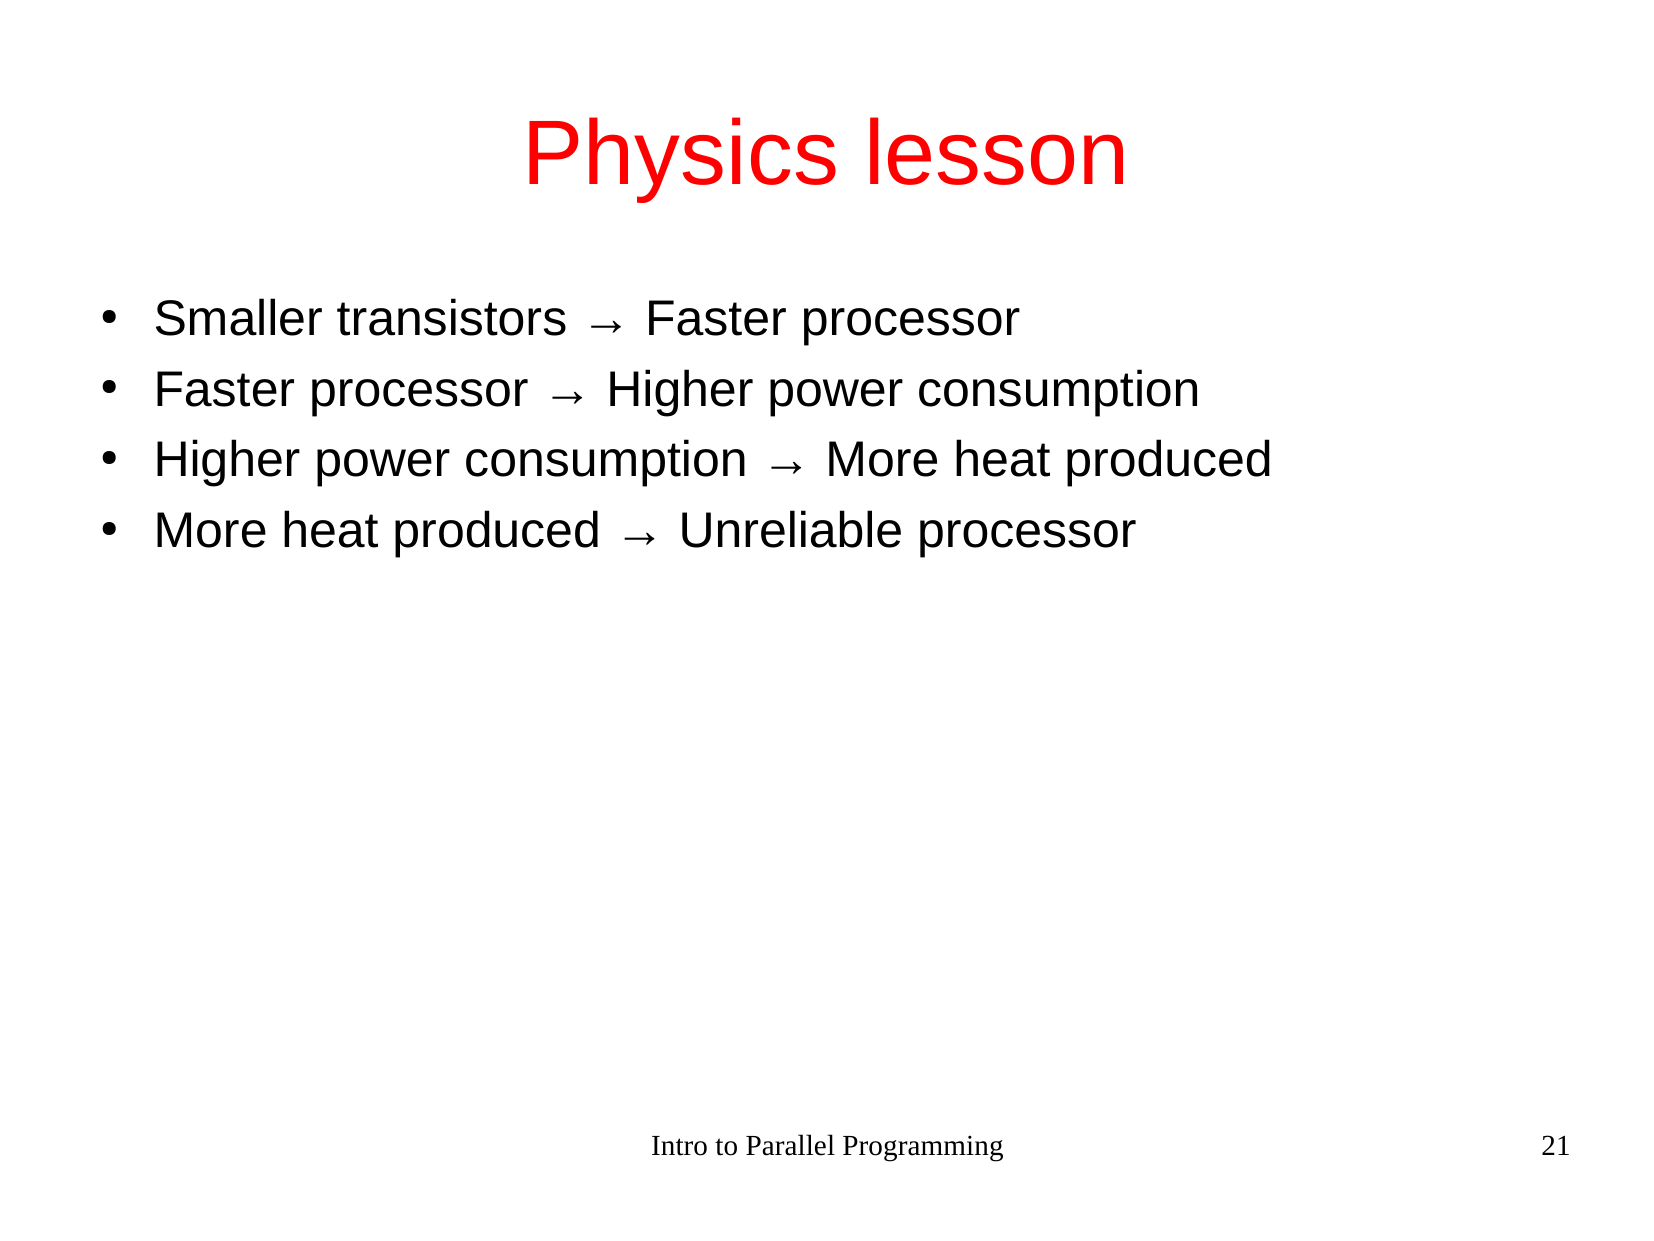

# Physics lesson
Smaller transistors → Faster processor
Faster processor → Higher power consumption
Higher power consumption → More heat produced
More heat produced → Unreliable processor
Intro to Parallel Programming
21